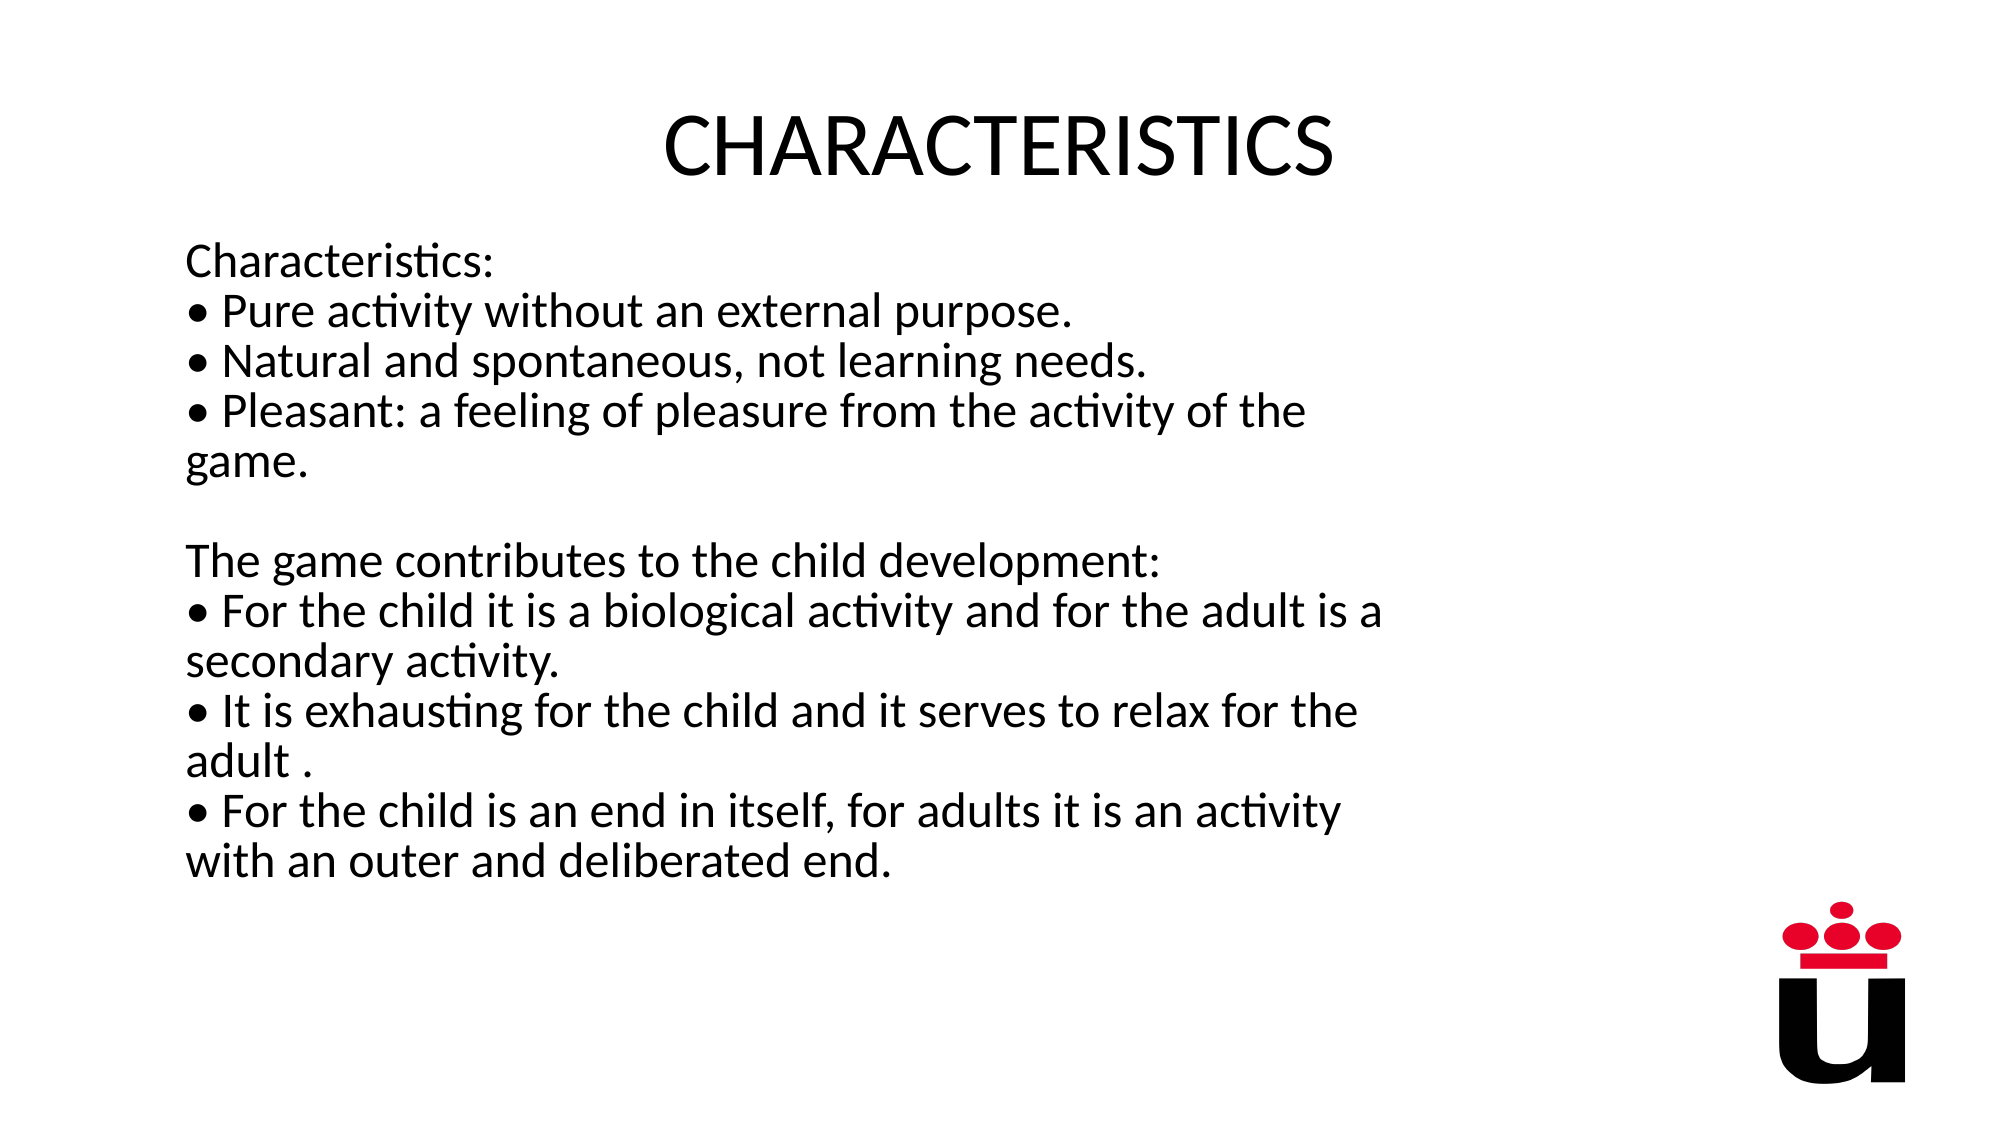

# CHARACTERISTICS
Characteristics:
• Pure activity without an external purpose.
• Natural and spontaneous, not learning needs.
• Pleasant: a feeling of pleasure from the activity of the
game.
The game contributes to the child development:
• For the child it is a biological activity and for the adult is a
secondary activity.
• It is exhausting for the child and it serves to relax for the
adult .
• For the child is an end in itself, for adults it is an activity
with an outer and deliberated end.